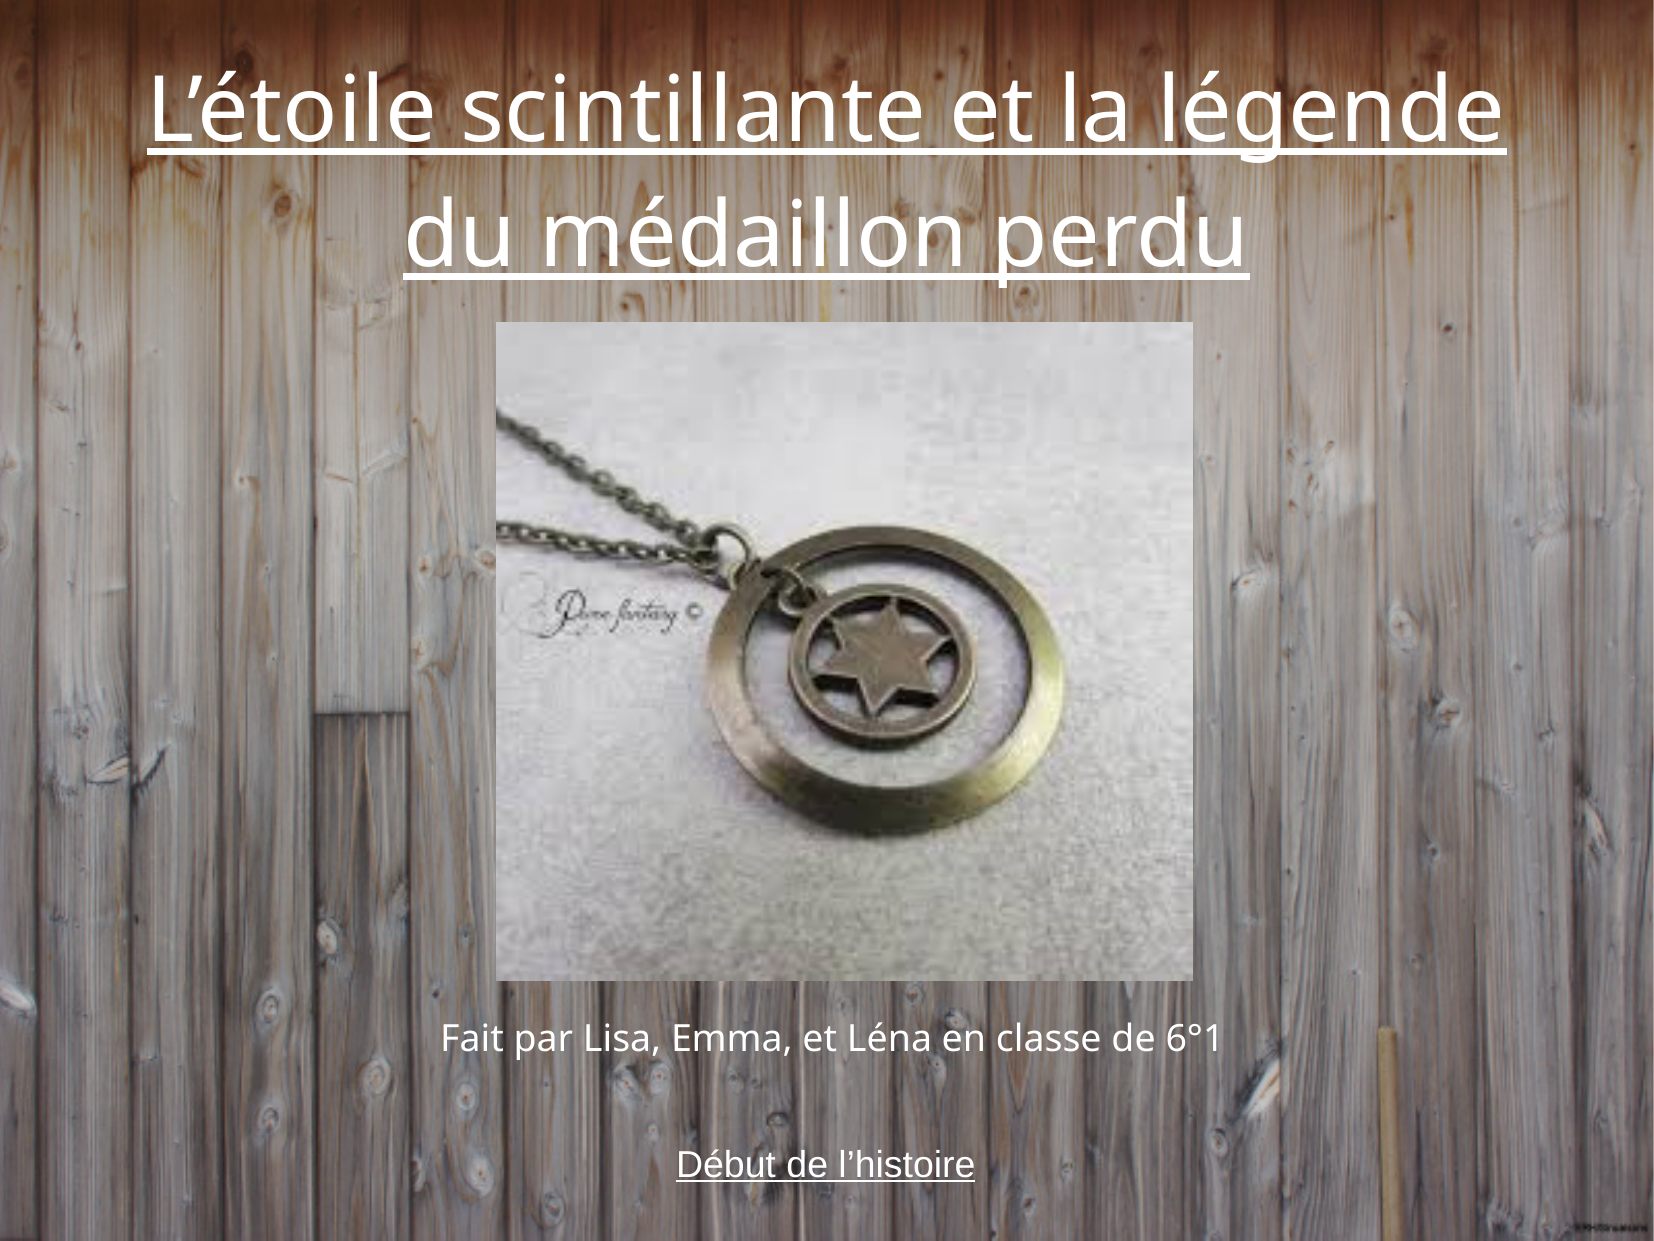

# L’étoile scintillante et la légende du médaillon perdu
Fait par Lisa, Emma, et Léna en classe de 6°1
Début de l’histoire